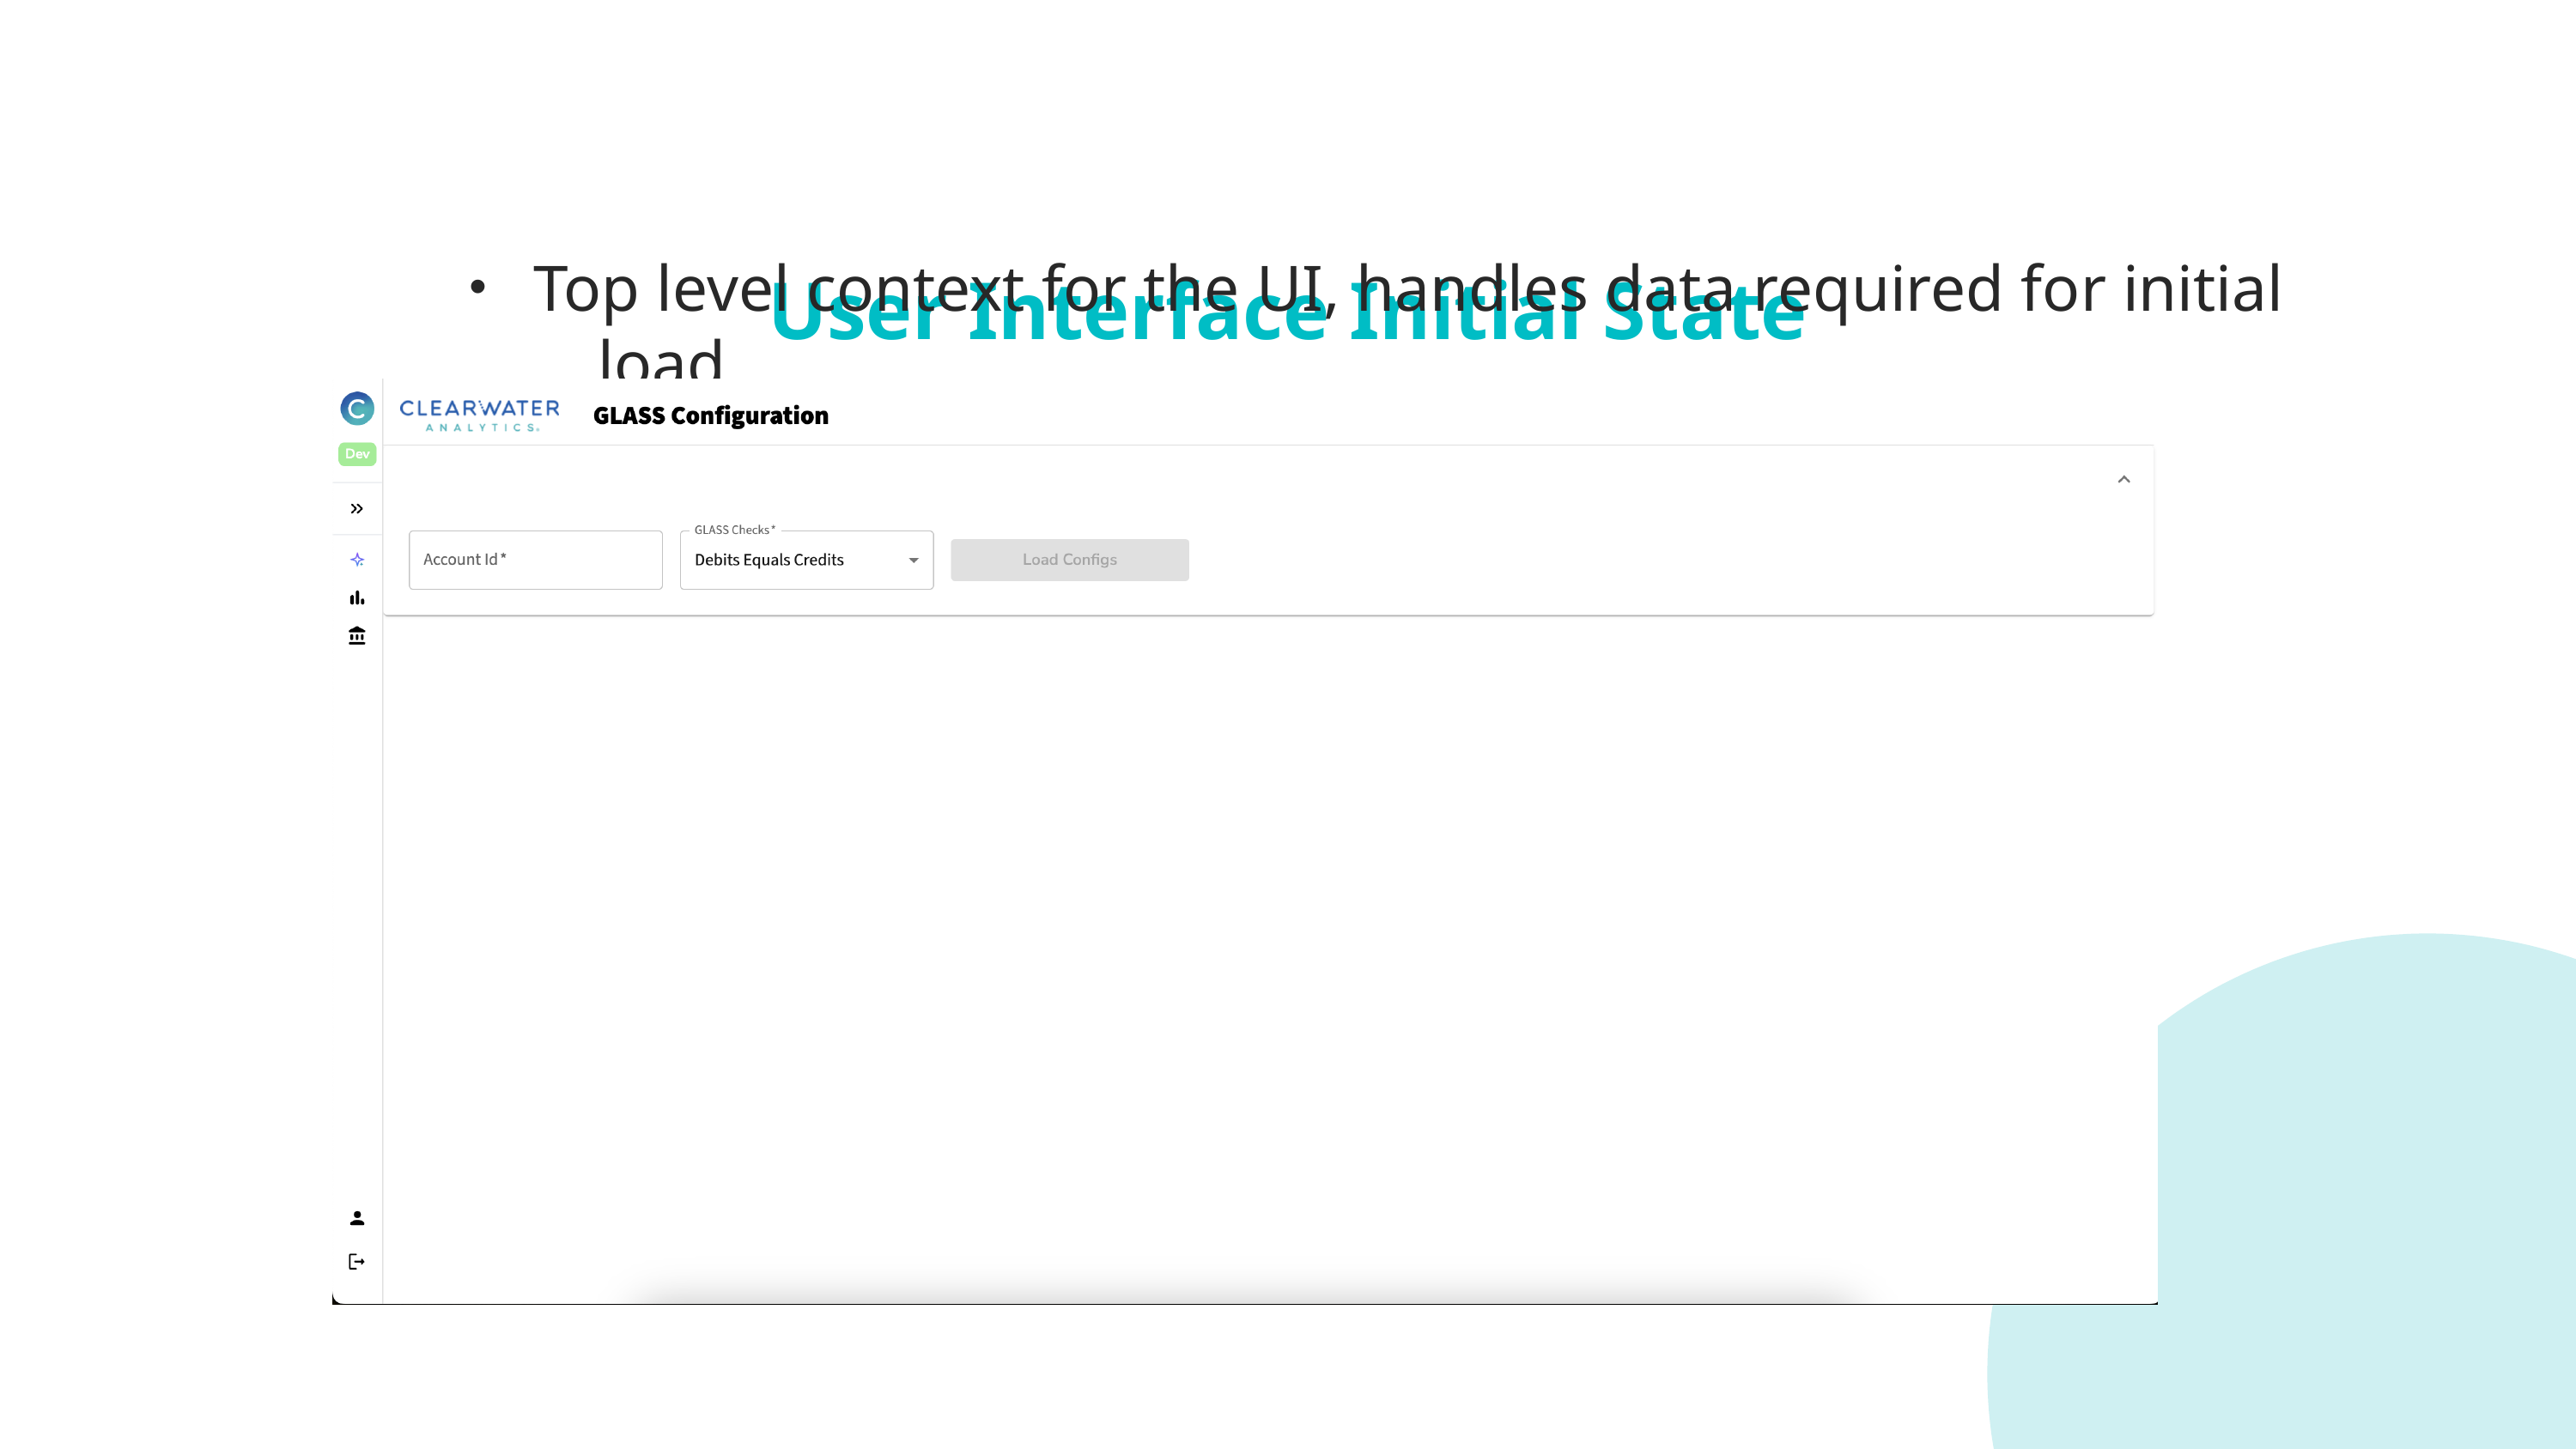

# User Interface Initial State
Top level context for the UI, handles data required for initial load